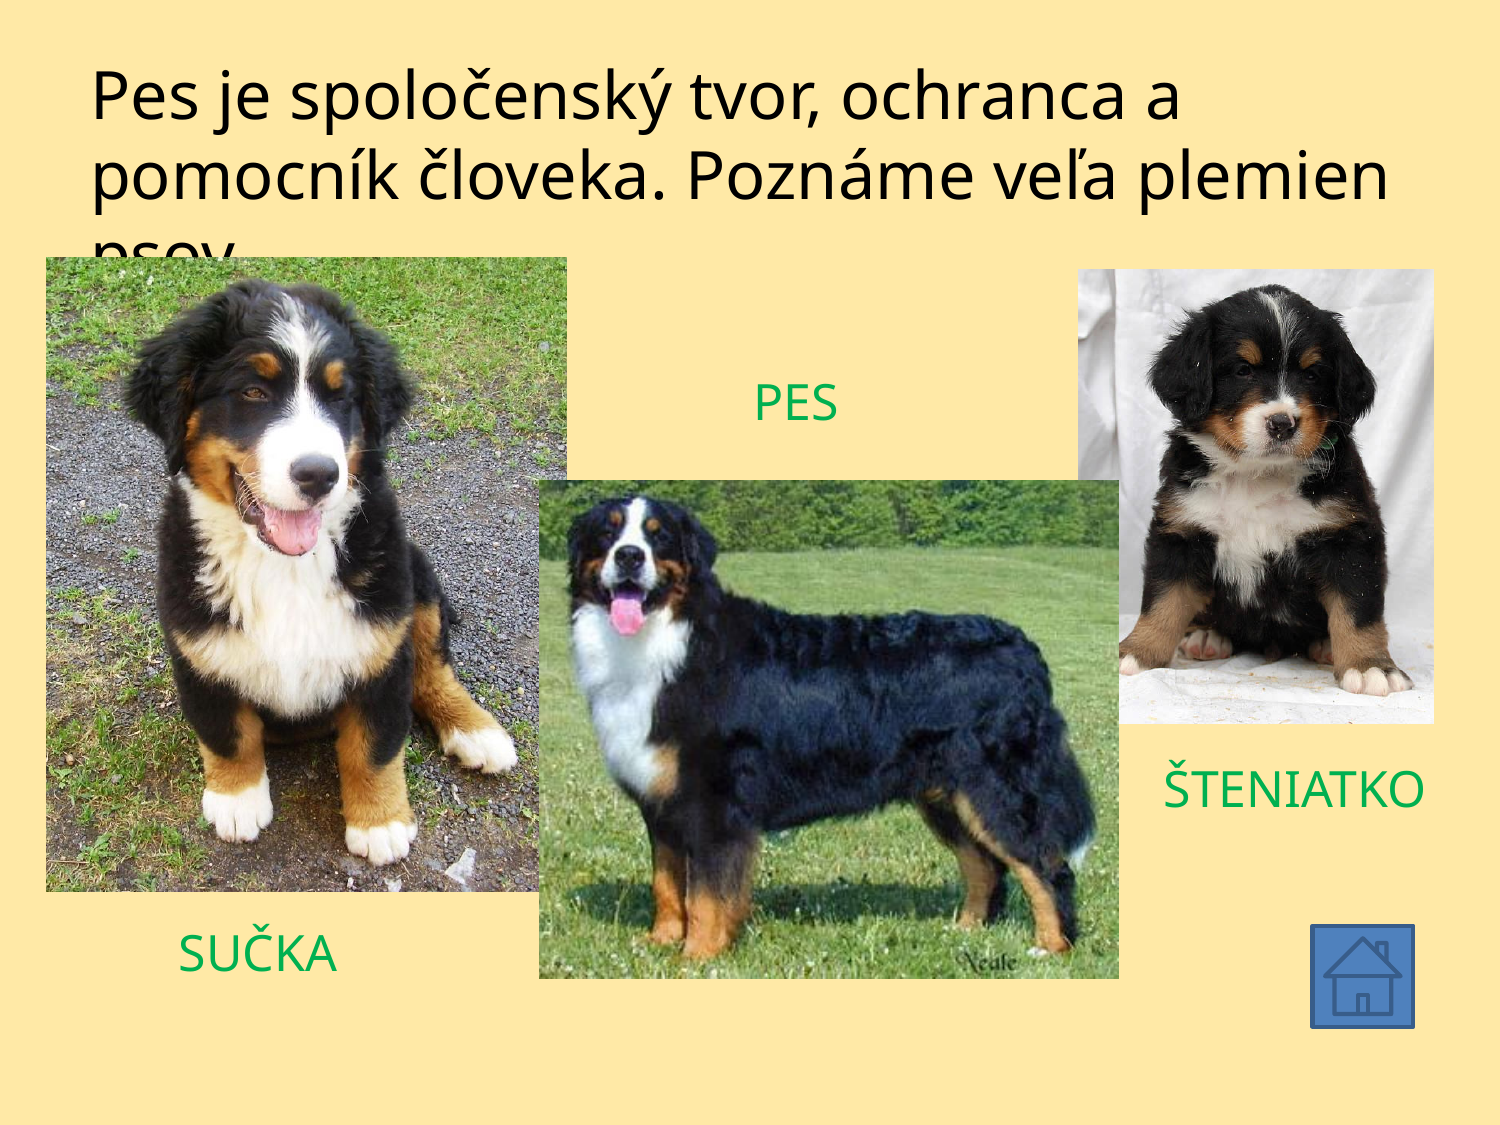

# Pes je spoločenský tvor, ochranca a pomocník človeka. Poznáme veľa plemien psov.
PES
ŠTENIATKO
SUČKA